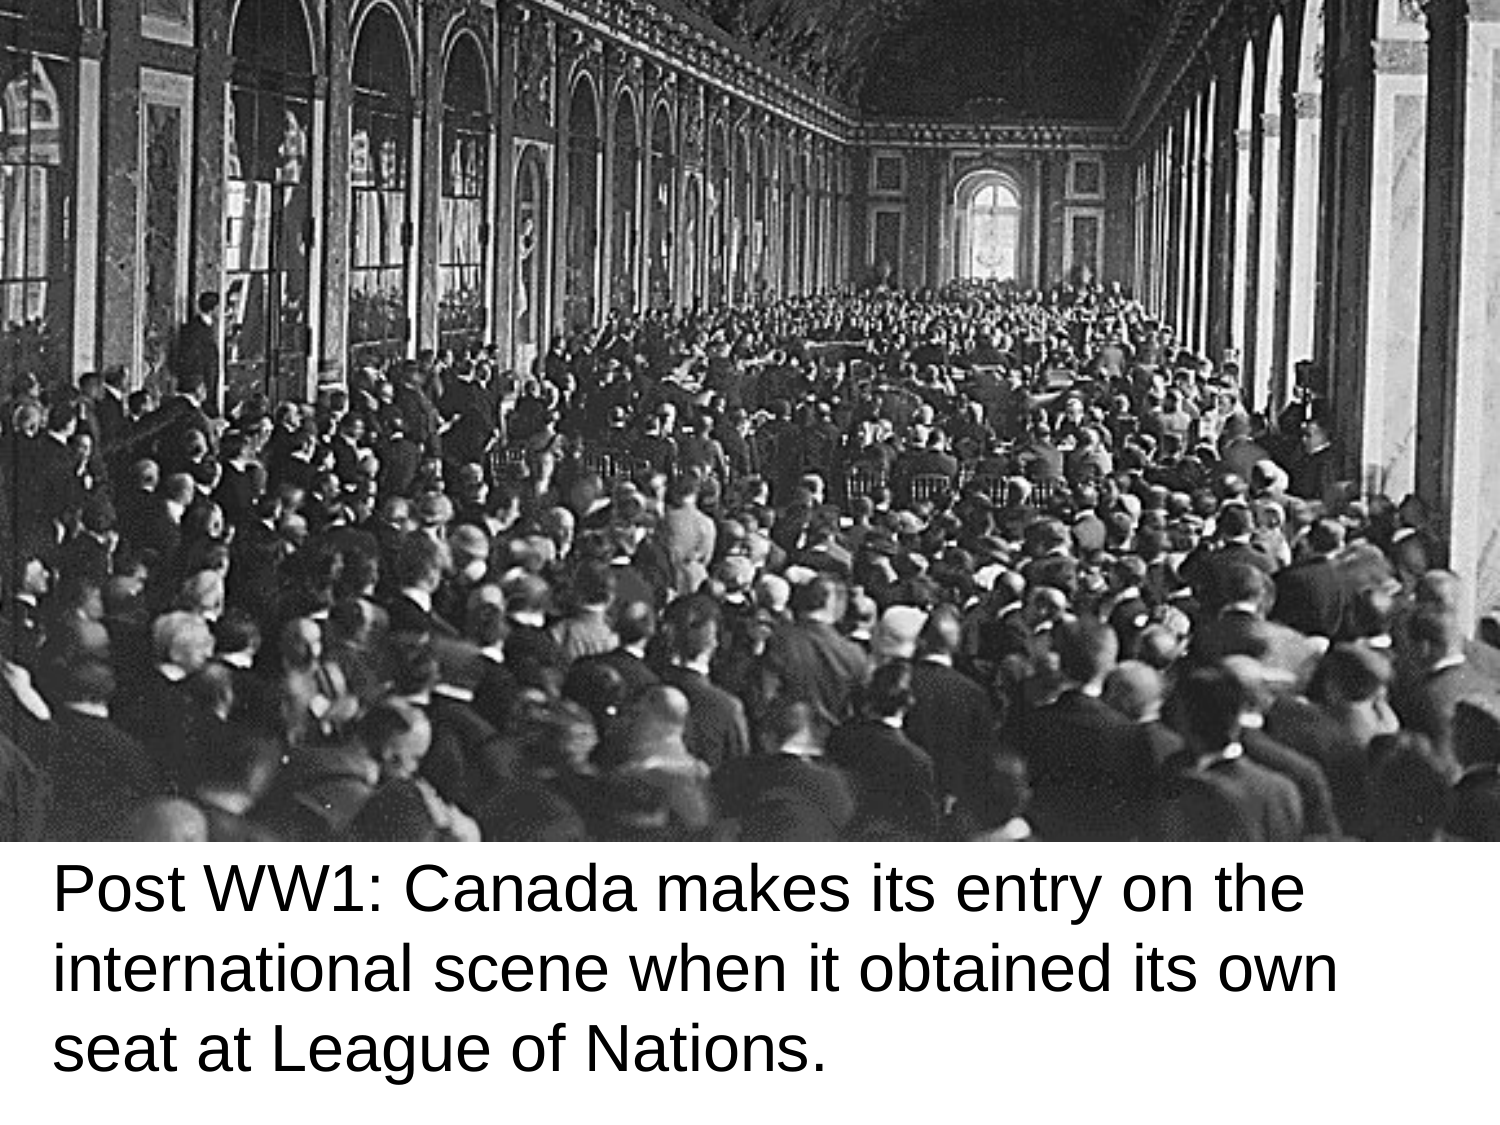

Post WW1: Canada makes its entry on the international scene when it obtained its own seat at League of Nations.